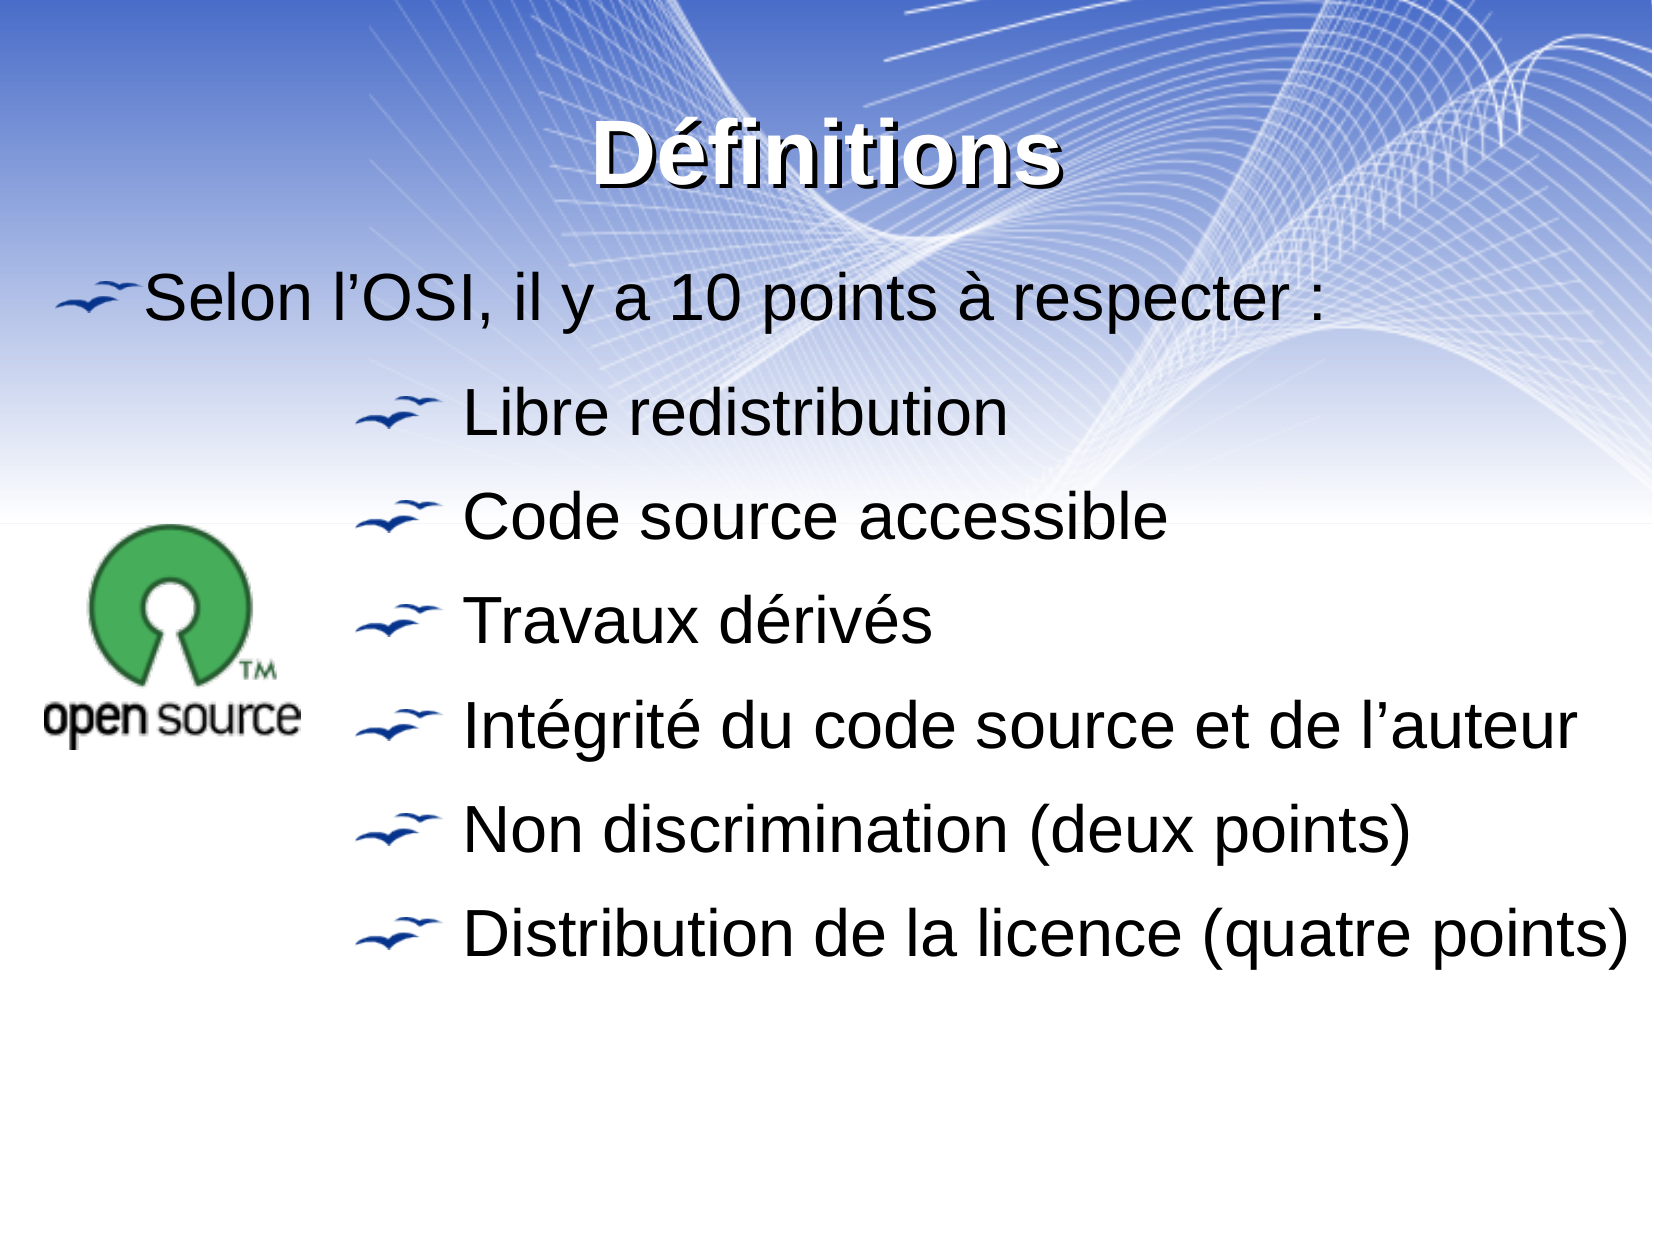

# Définitions
Selon l’OSI, il y a 10 points à respecter :
 Libre redistribution
 Code source accessible
 Travaux dérivés
 Intégrité du code source et de l’auteur
 Non discrimination (deux points)
 Distribution de la licence (quatre points)